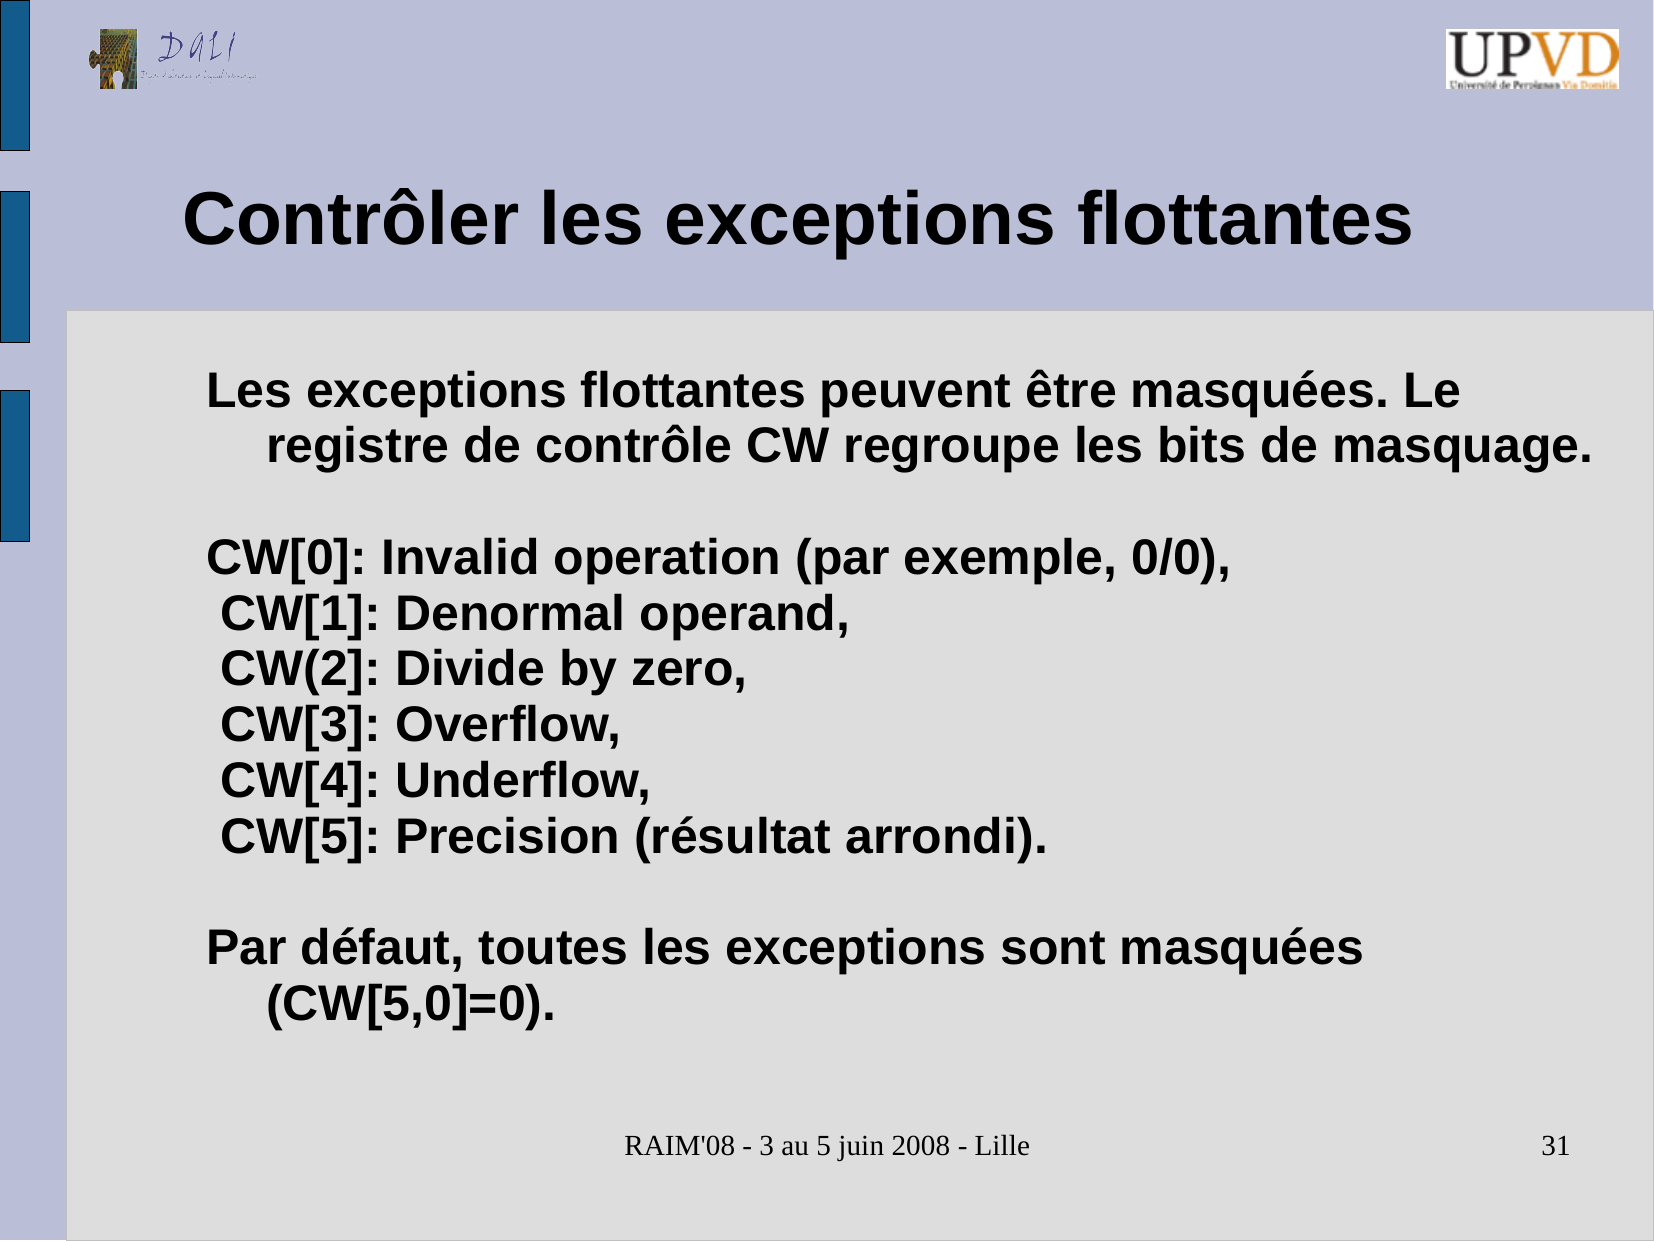

Contrôler les exceptions flottantes
 Les exceptions flottantes peuvent être masquées. Le
	registre de contrôle CW regroupe les bits de masquage.
 CW[0]: Invalid operation (par exemple, 0/0),
 CW[1]: Denormal operand,
 CW(2]: Divide by zero,
 CW[3]: Overflow,
 CW[4]: Underflow,
 CW[5]: Precision (résultat arrondi).
 Par défaut, toutes les exceptions sont masquées
	(CW[5,0]=0).
RAIM'08 - 3 au 5 juin 2008 - Lille
31